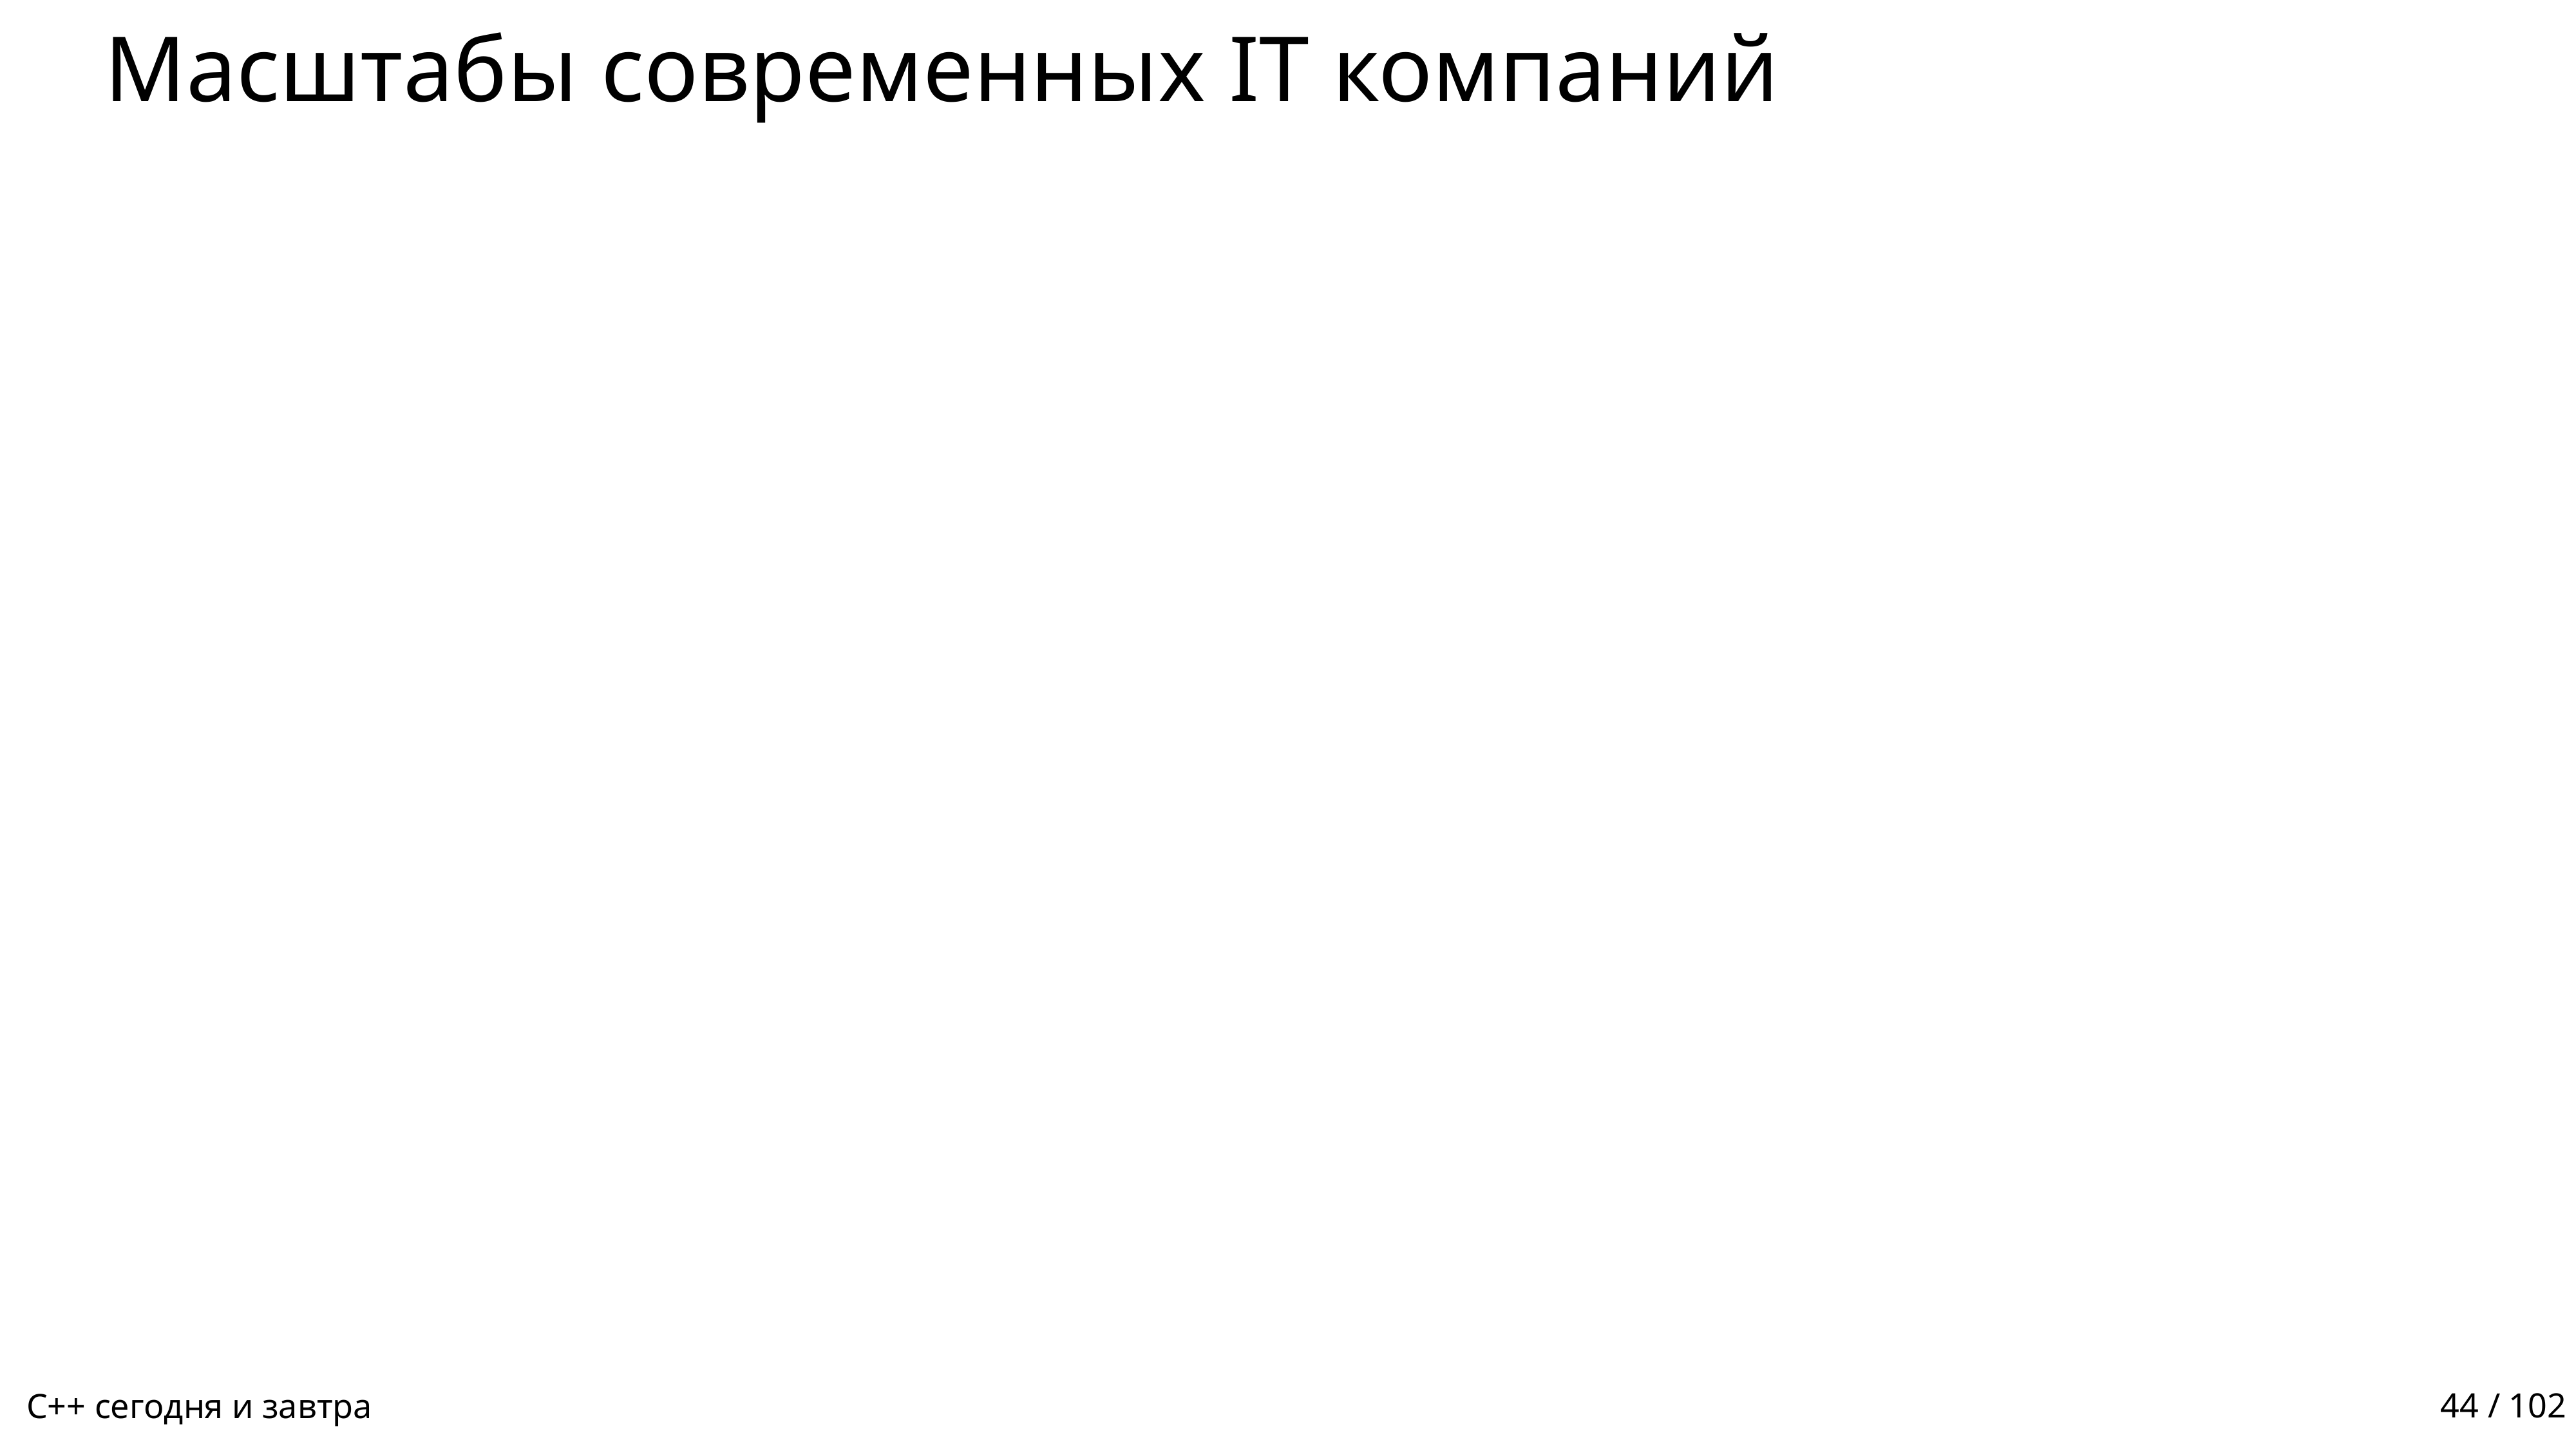

Масштабы современных IT компаний
#
C++ сегодня и завтра